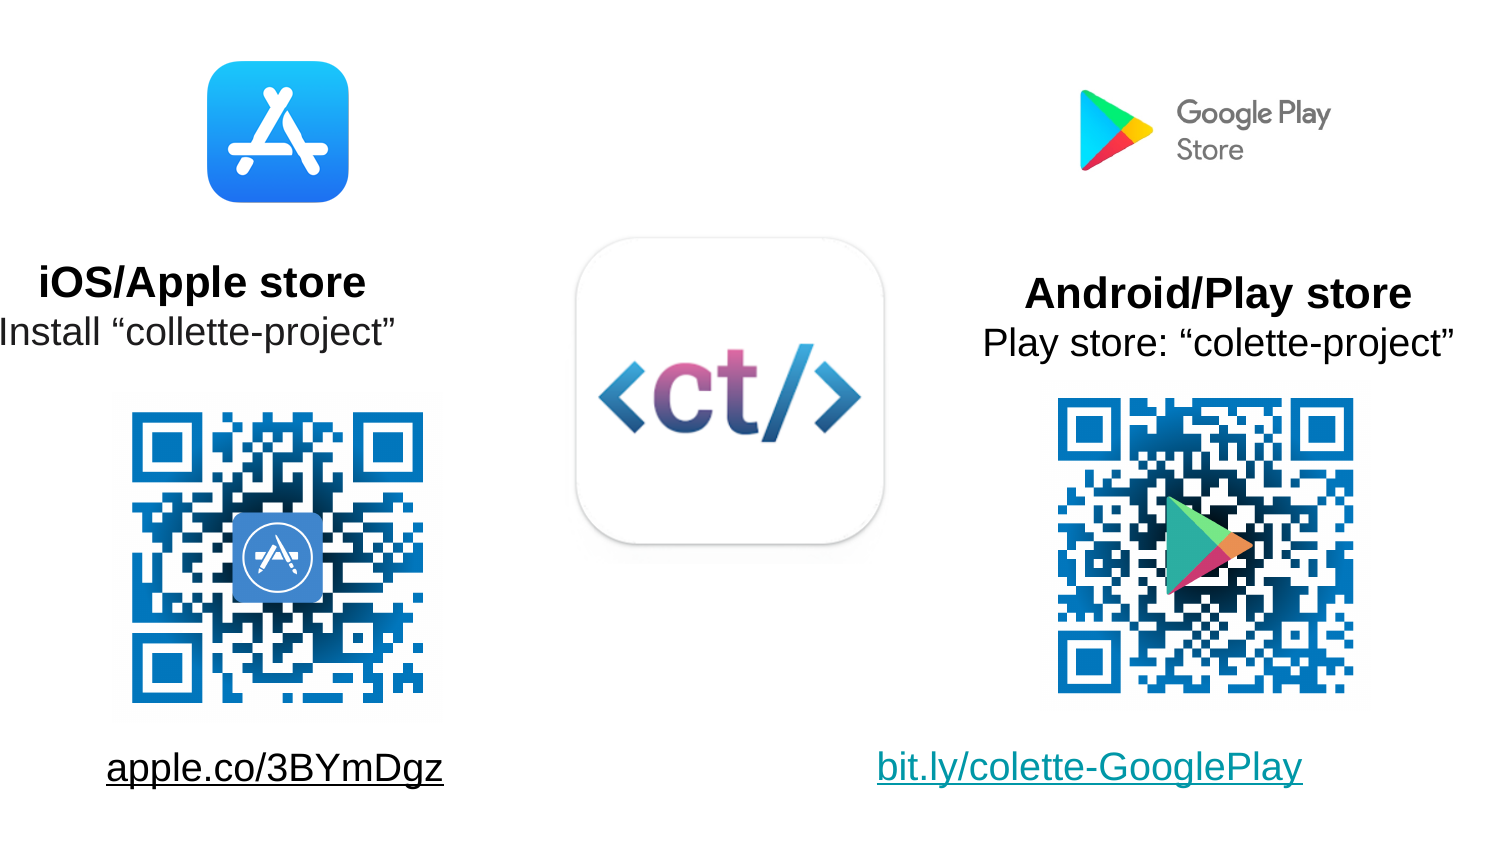

iOS/Apple store
Install “collette-project”
Android/Play store
Play store: “colette-project”
​
bit.ly/colette-GooglePlay​
apple.co/3BYmDgz